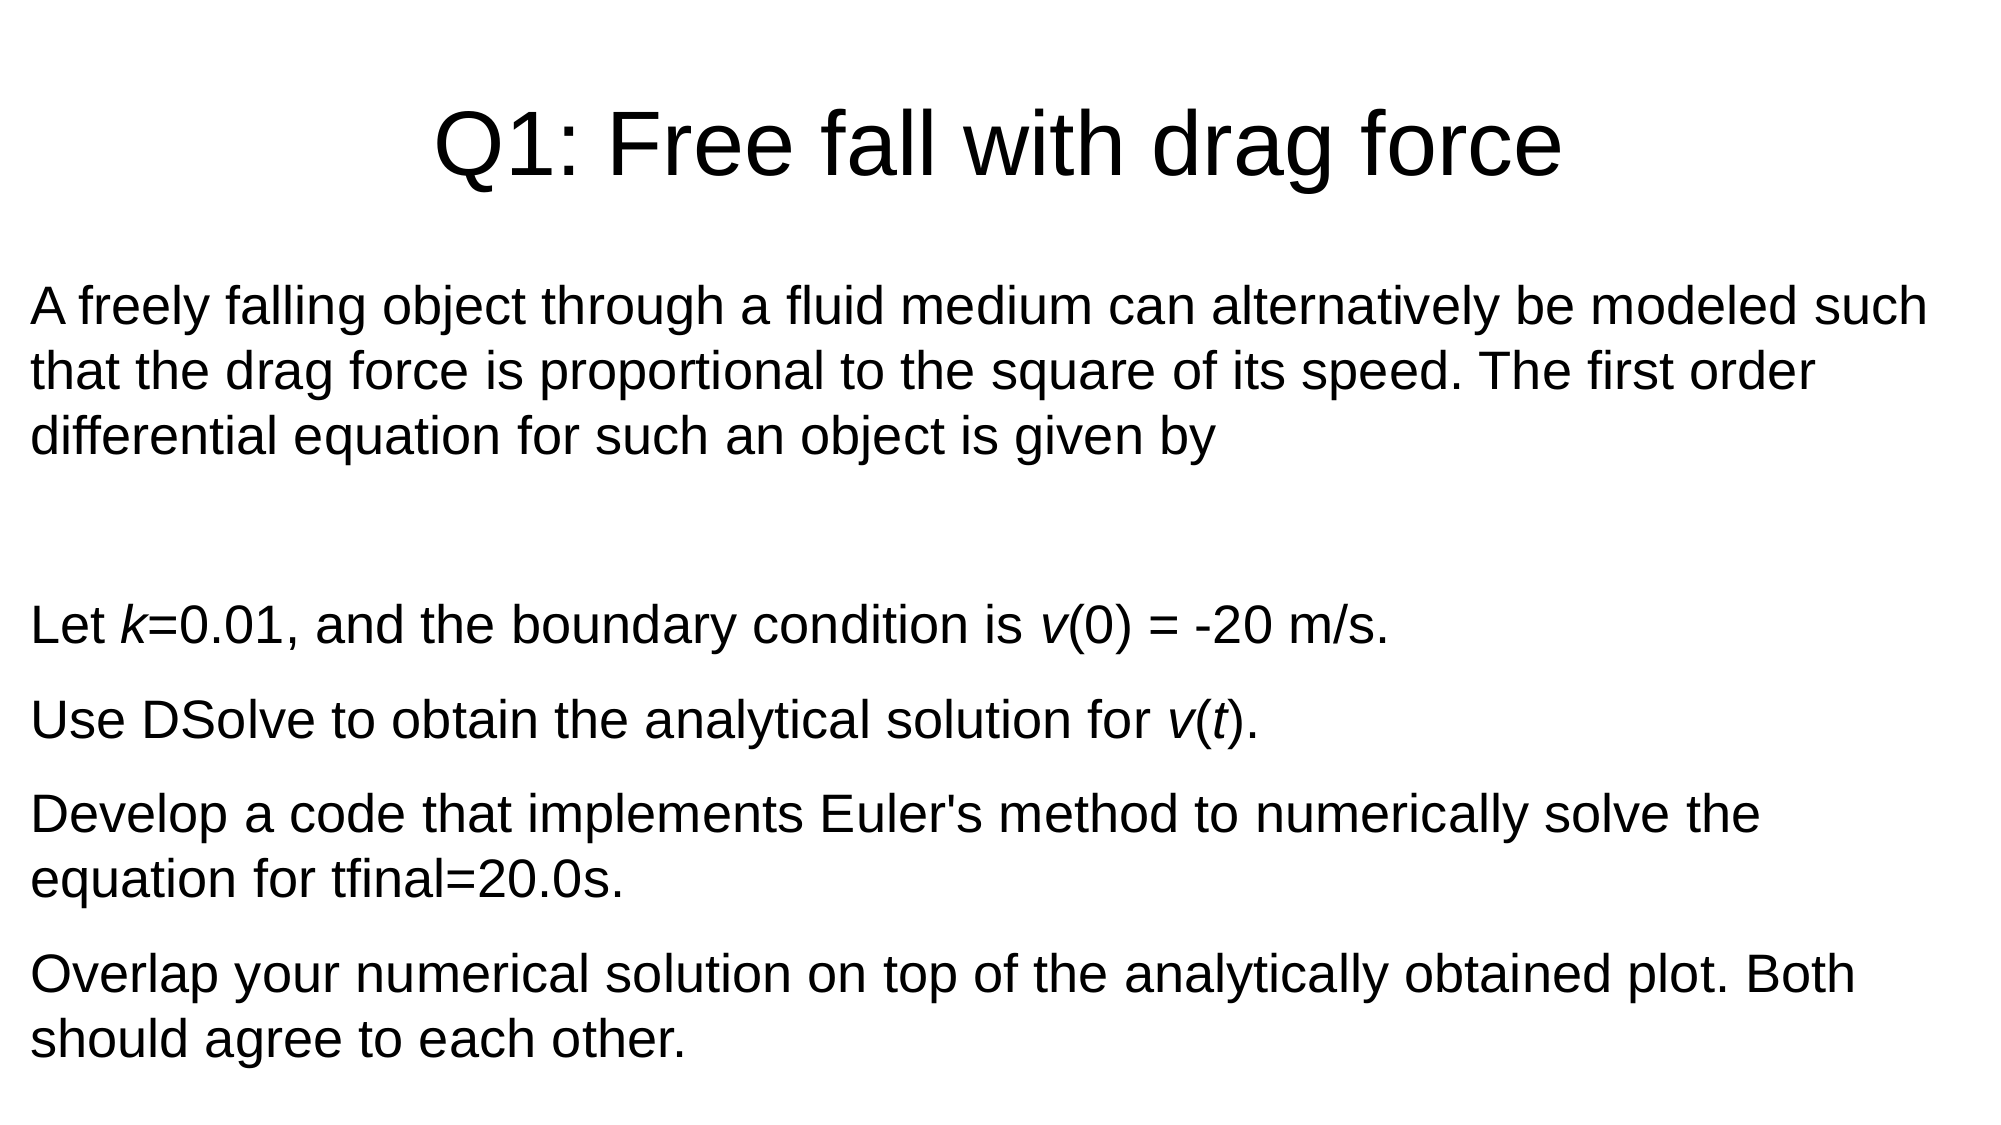

# Q1: Free fall with drag force
A freely falling object through a fluid medium can alternatively be modeled such that the drag force is proportional to the square of its speed. The first order differential equation for such an object is given by
Let k=0.01, and the boundary condition is v(0) = -20 m/s.
Use DSolve to obtain the analytical solution for v(t).
Develop a code that implements Euler's method to numerically solve the equation for tfinal=20.0s.
Overlap your numerical solution on top of the analytically obtained plot. Both should agree to each other.